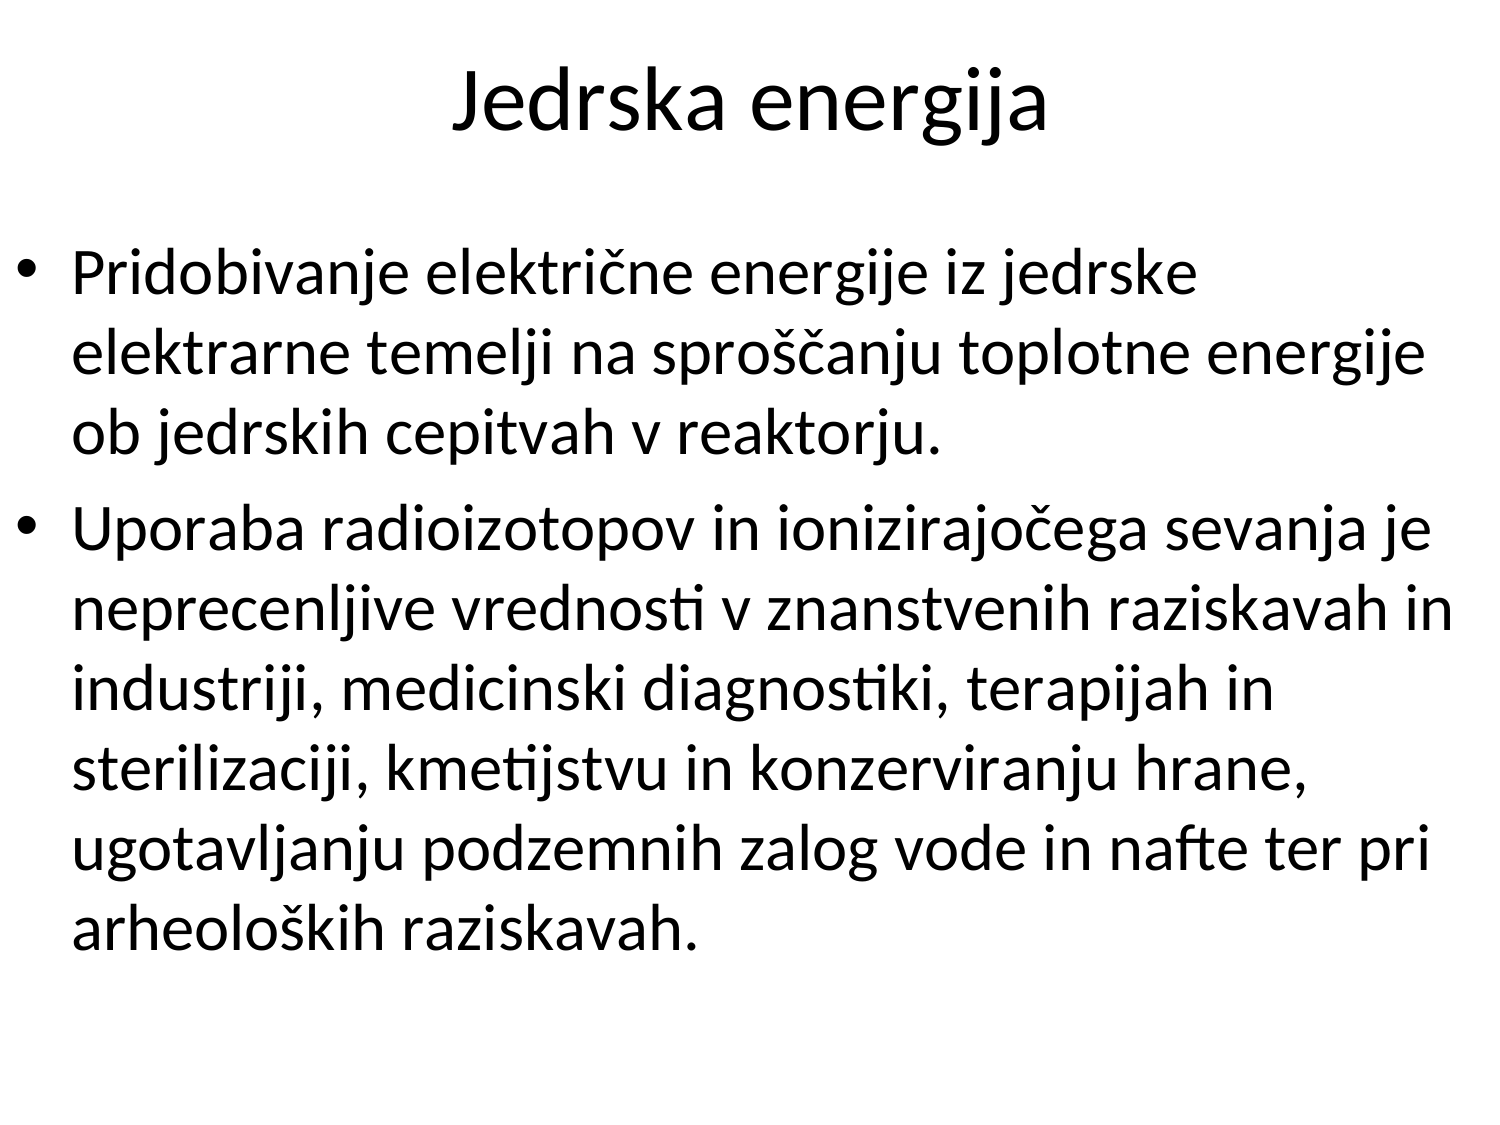

Jedrska energija
Pridobivanje električne energije iz jedrske elektrarne temelji na sproščanju toplotne energije ob jedrskih cepitvah v reaktorju.
Uporaba radioizotopov in ionizirajočega sevanja je neprecenljive vrednosti v znanstvenih raziskavah in industriji, medicinski diagnostiki, terapijah in sterilizaciji, kmetijstvu in konzerviranju hrane, ugotavljanju podzemnih zalog vode in nafte ter pri arheoloških raziskavah.